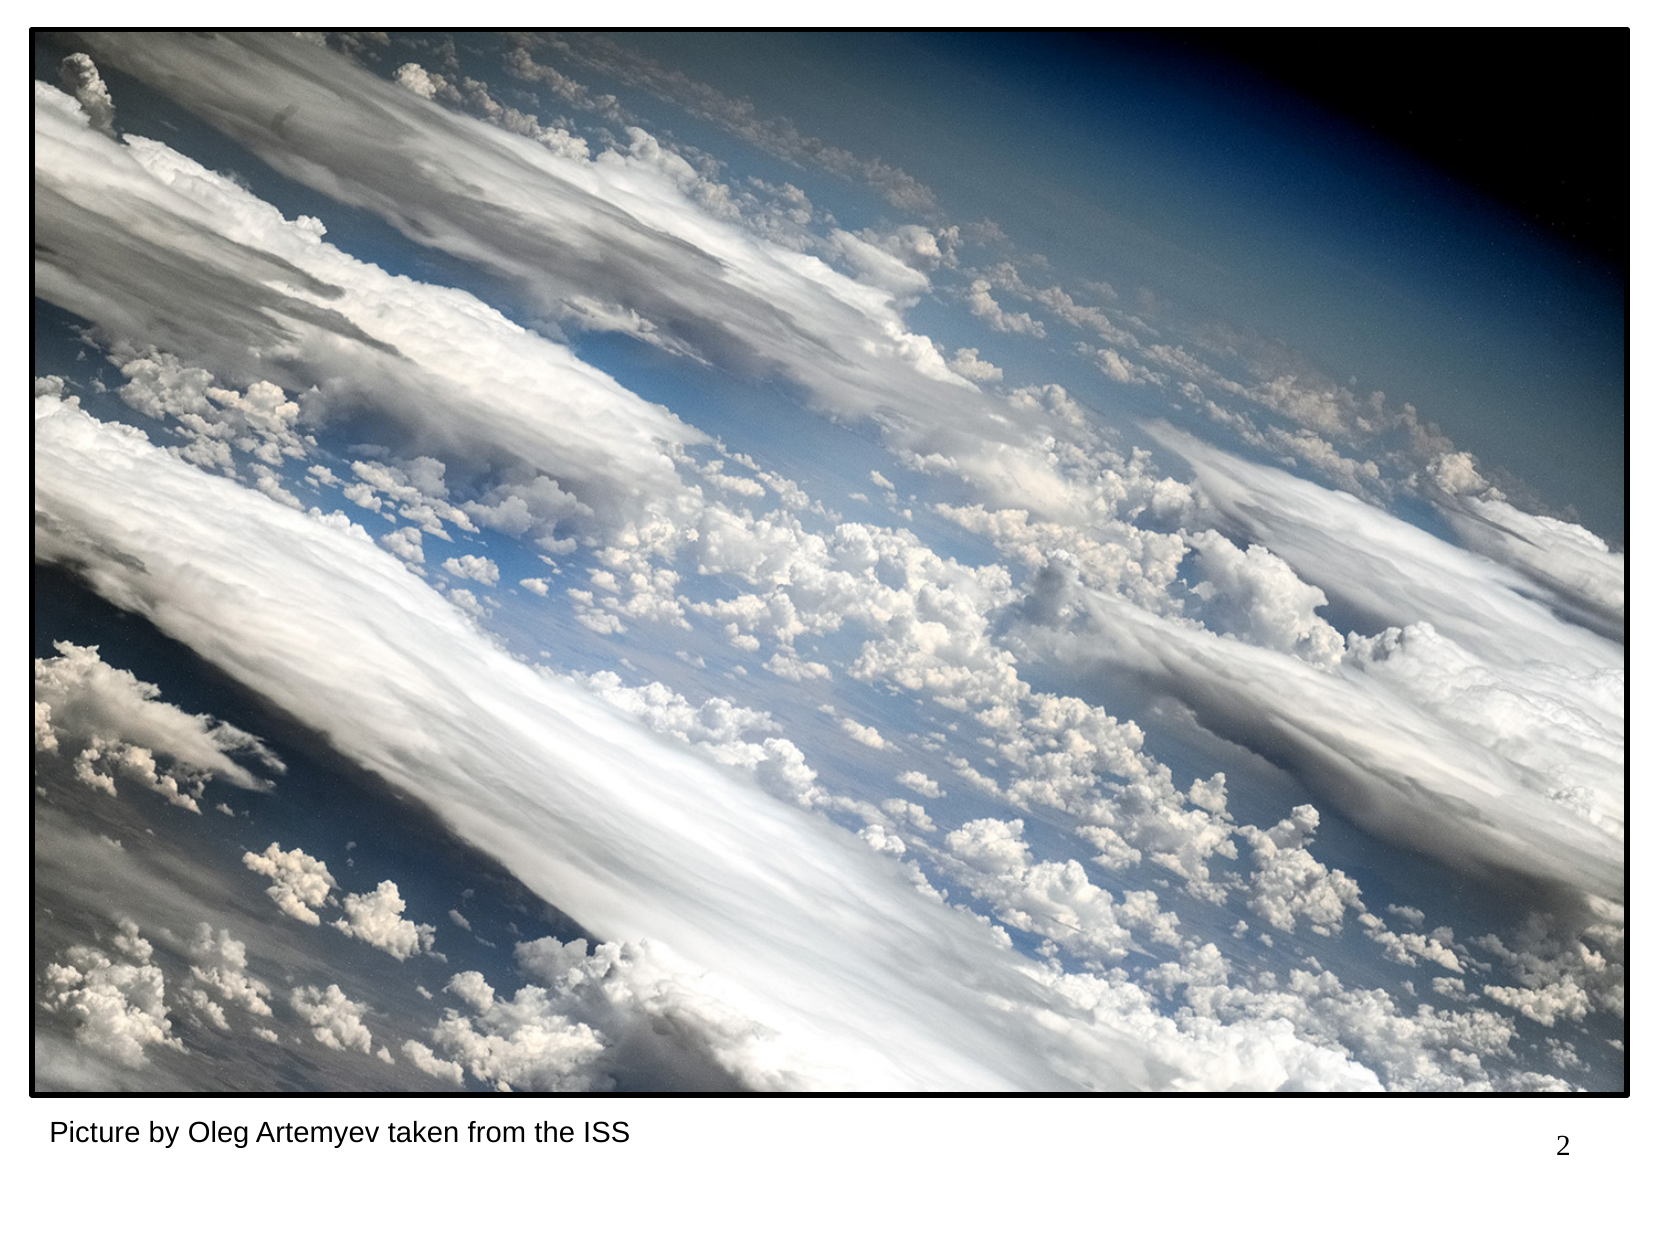

Picture by Oleg Artemyev taken from the ISS
2